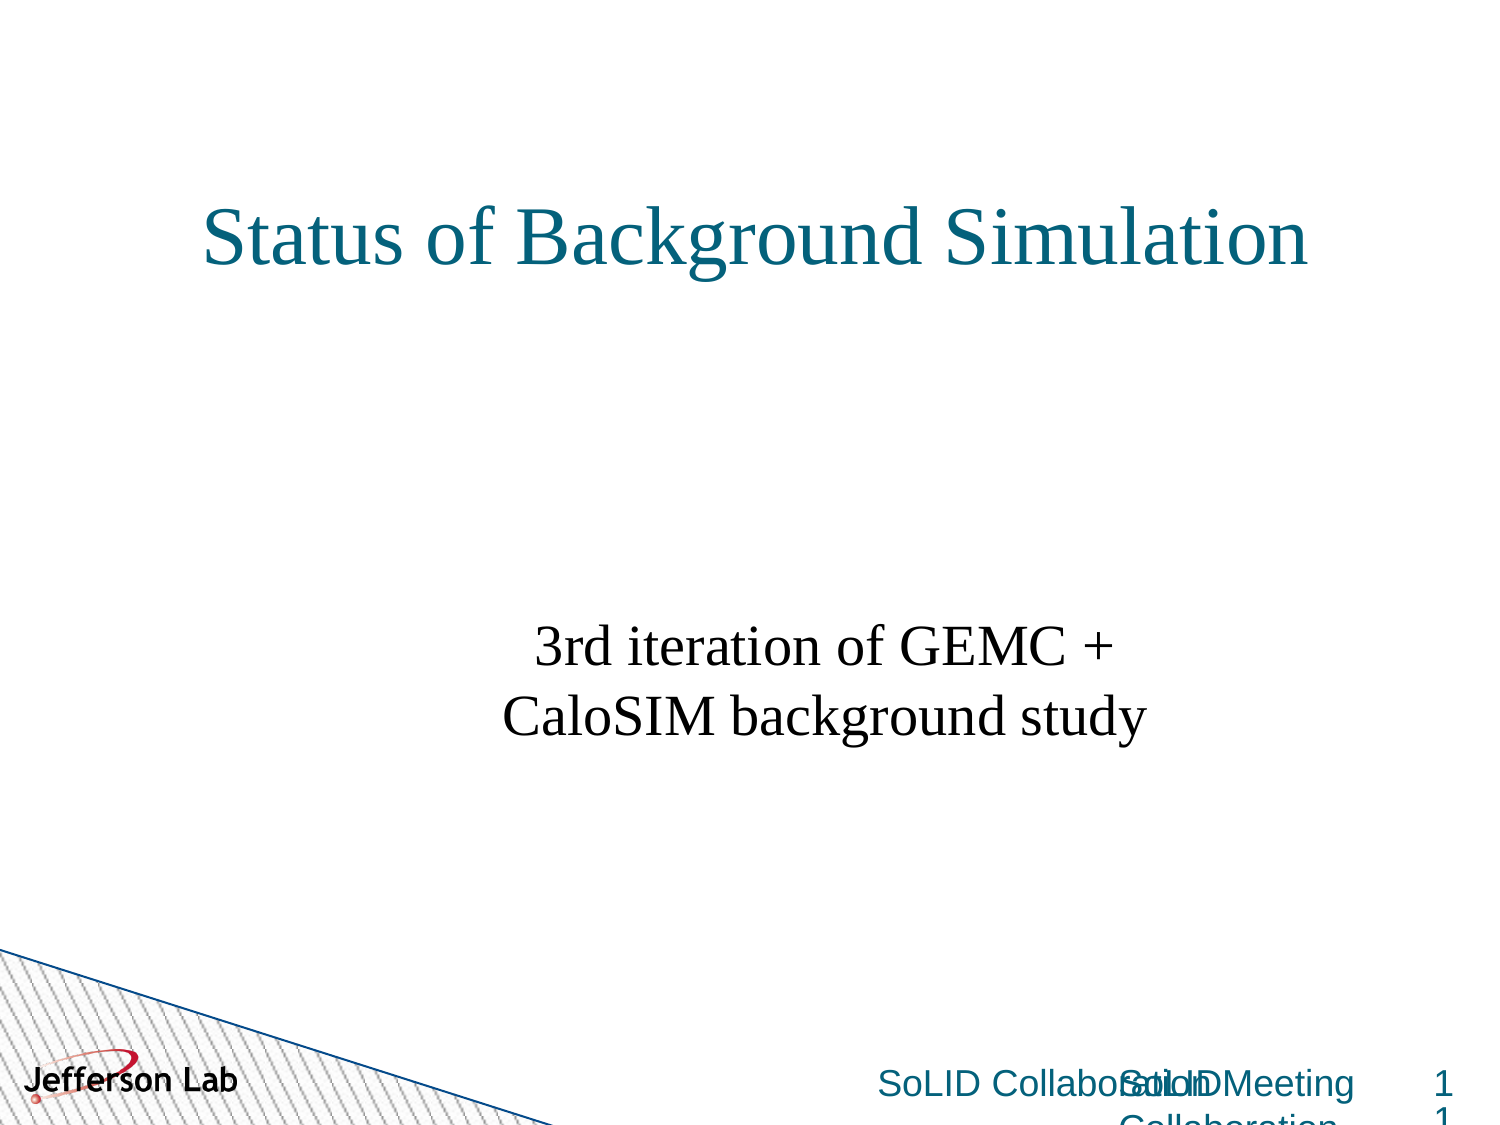

Status of Background Simulation
3rd iteration of GEMC + CaloSIM background study
SoLID Collaboration Meeting